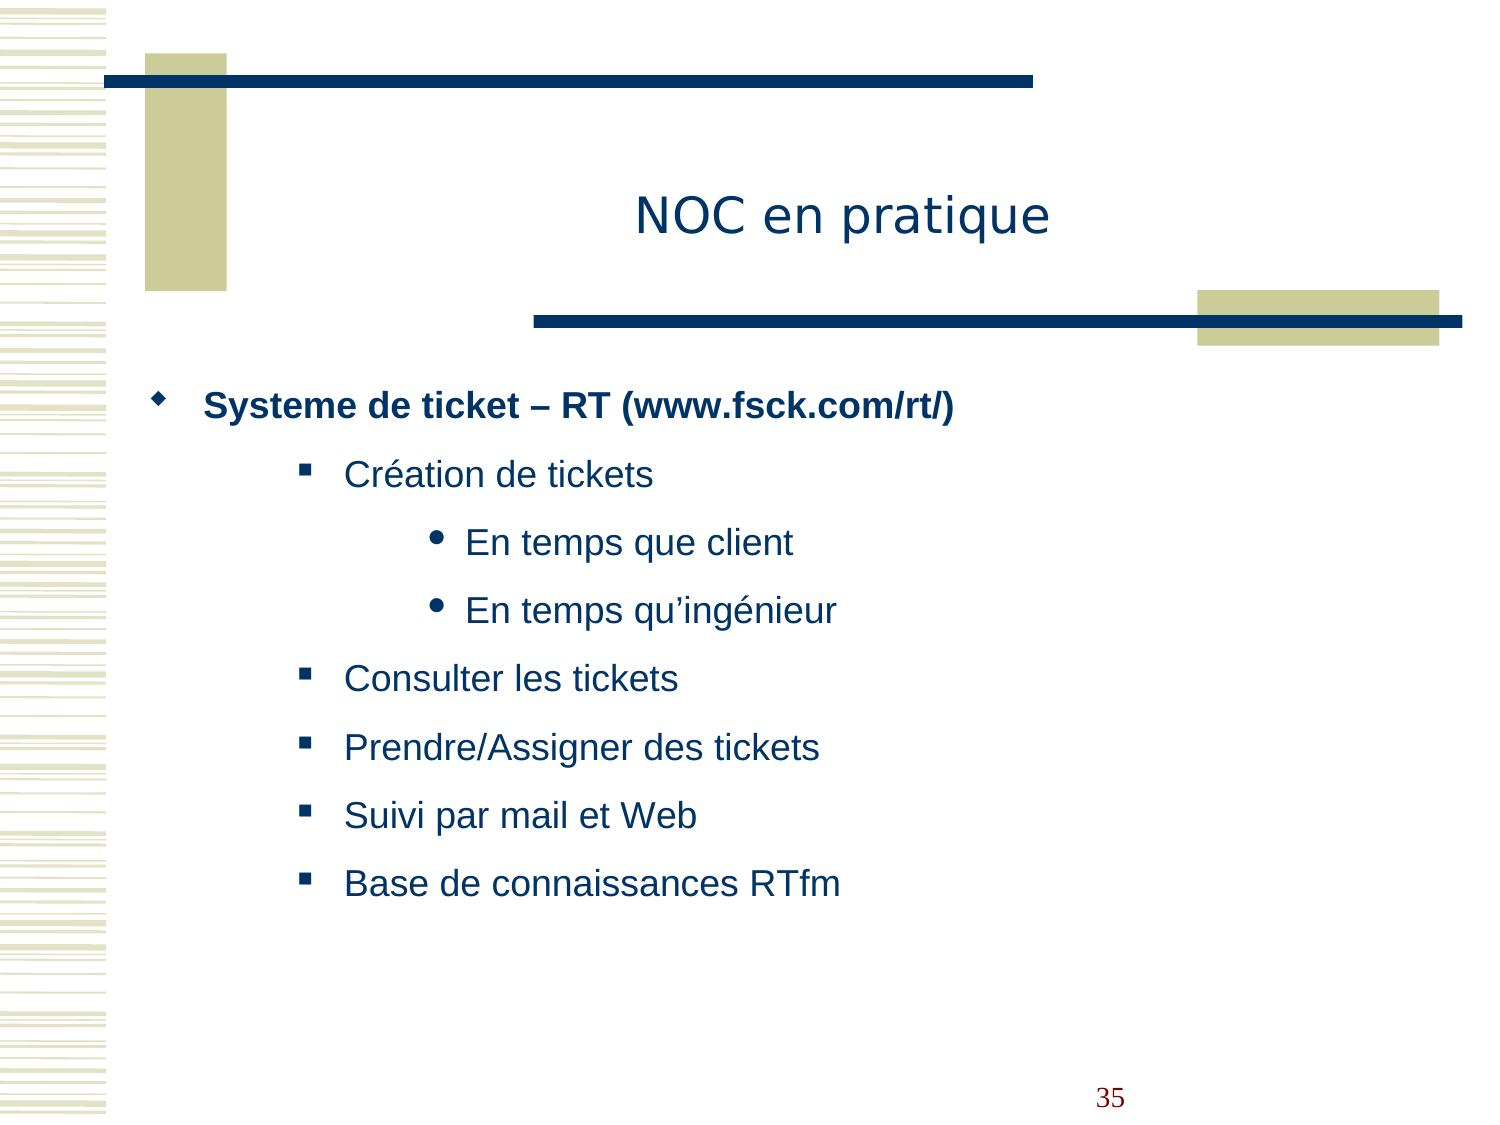

# NOC en pratique
Systeme de ticket – RT (www.fsck.com/rt/)
Création de tickets
En temps que client
En temps qu’ingénieur
Consulter les tickets
Prendre/Assigner des tickets
Suivi par mail et Web
Base de connaissances RTfm